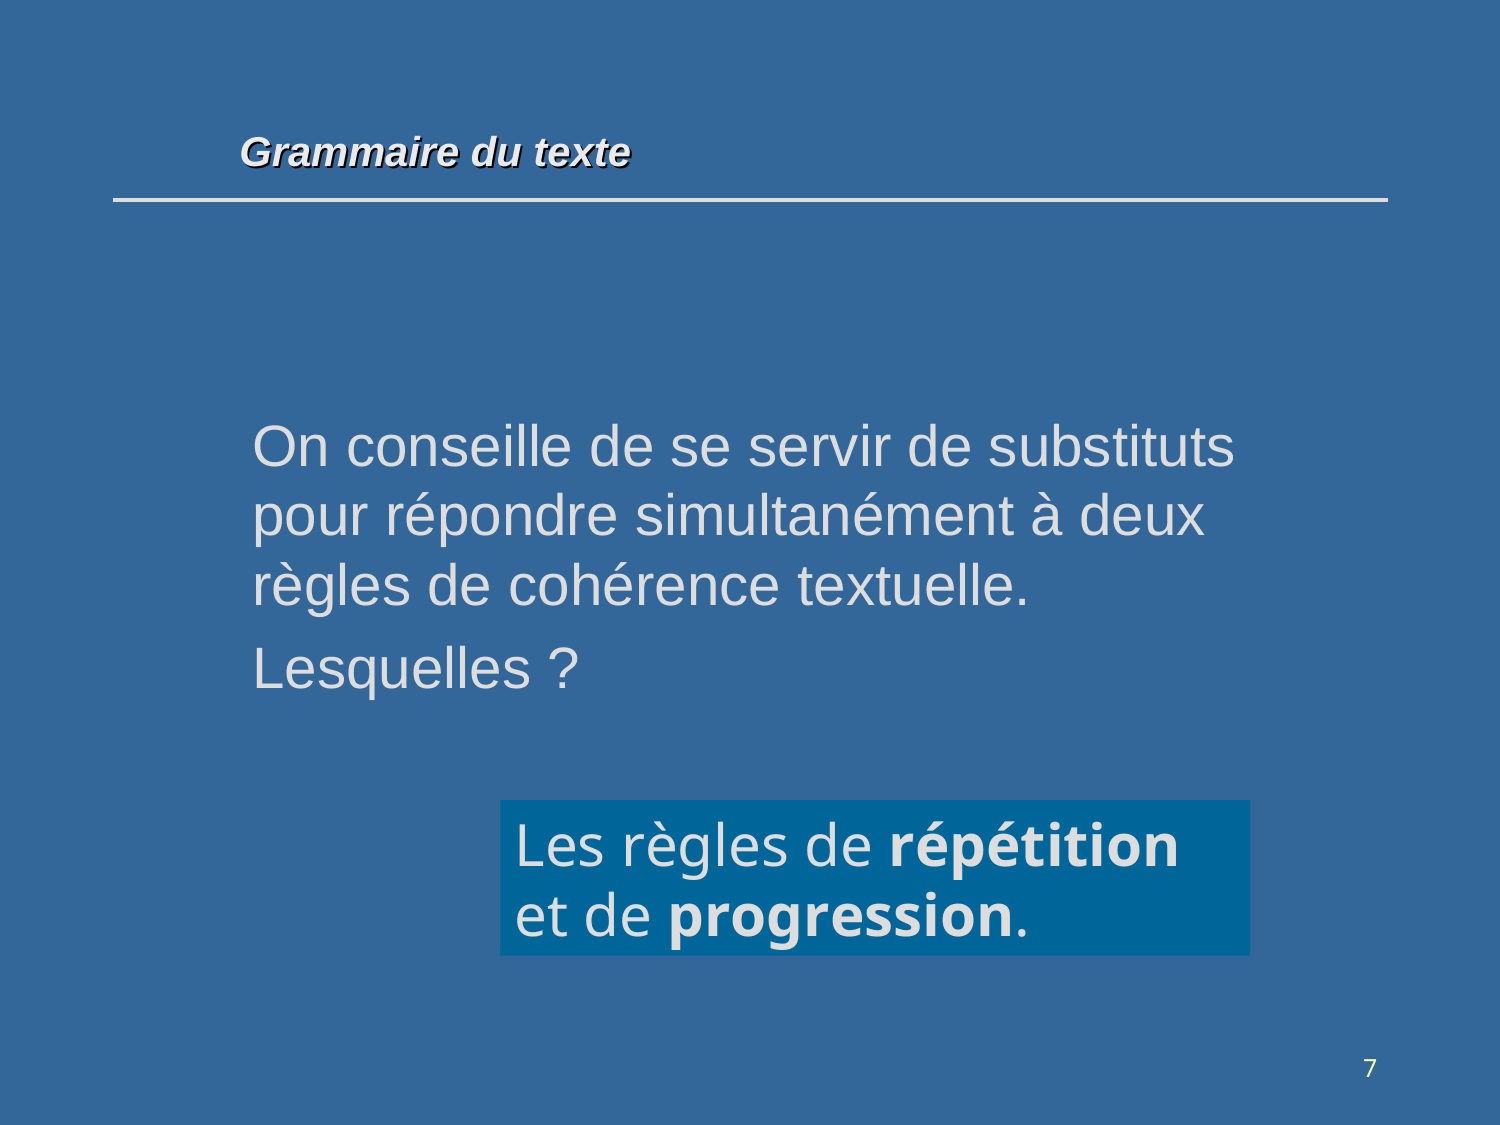

Grammaire du texte
On conseille de se servir de substituts pour répondre simultanément à deux règles de cohérence textuelle.
Lesquelles ?
Les règles de répétition et de progression.
7